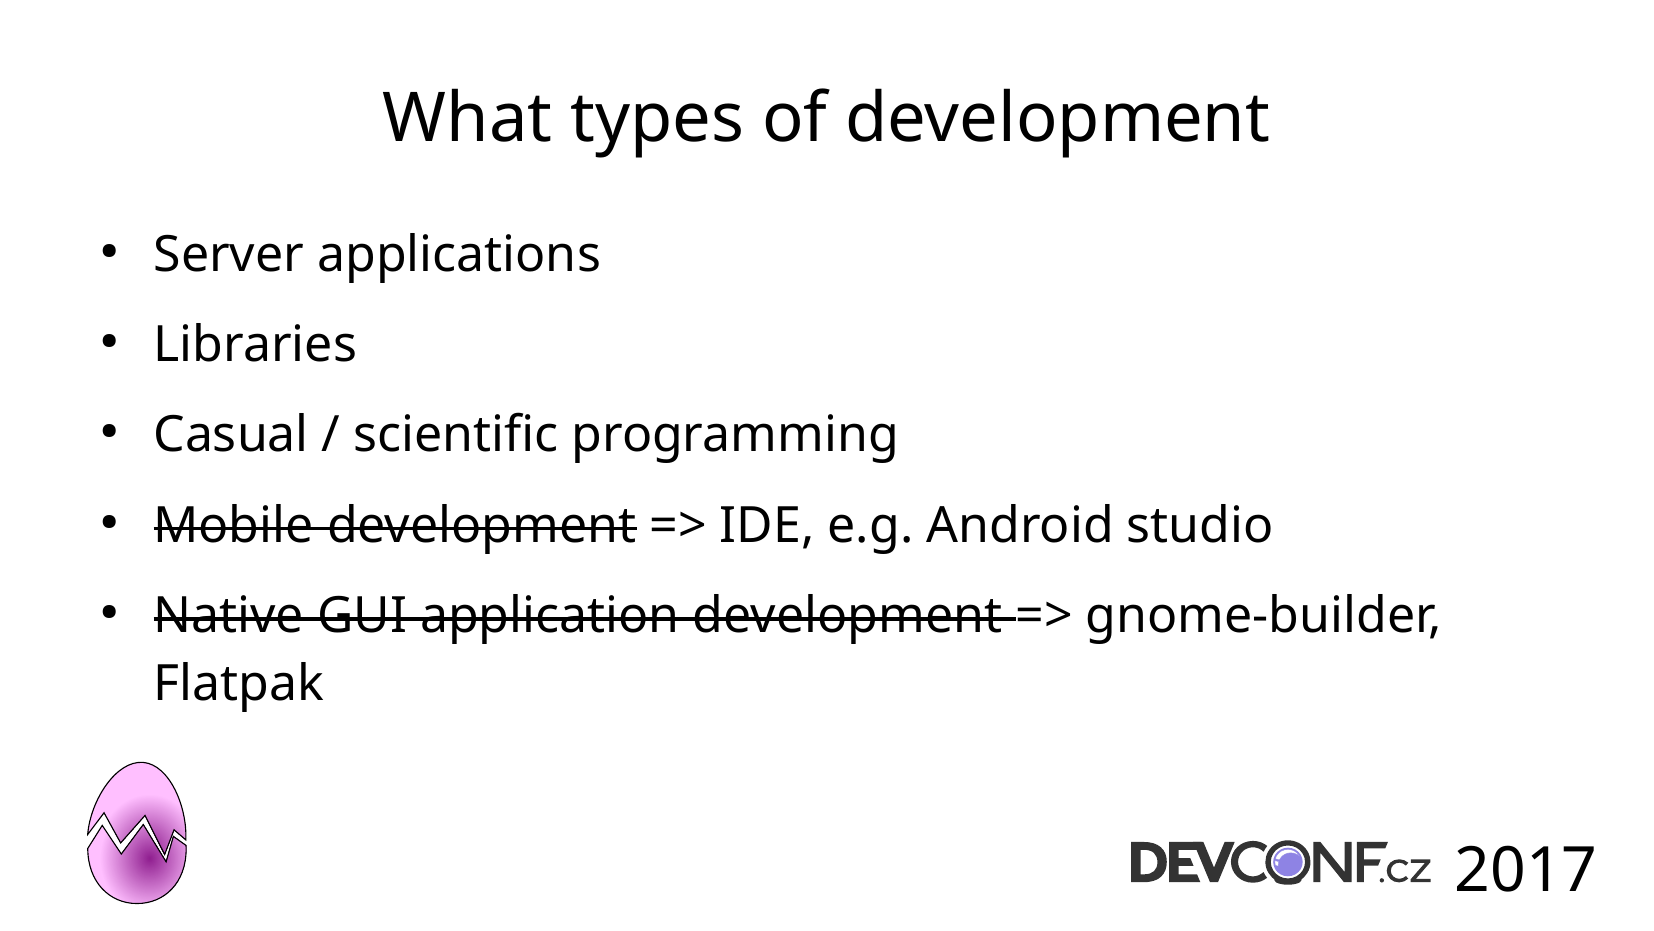

# What types of development
Server applications
Libraries
Casual / scientific programming
Mobile development => IDE, e.g. Android studio
Native GUI application development => gnome-builder, Flatpak